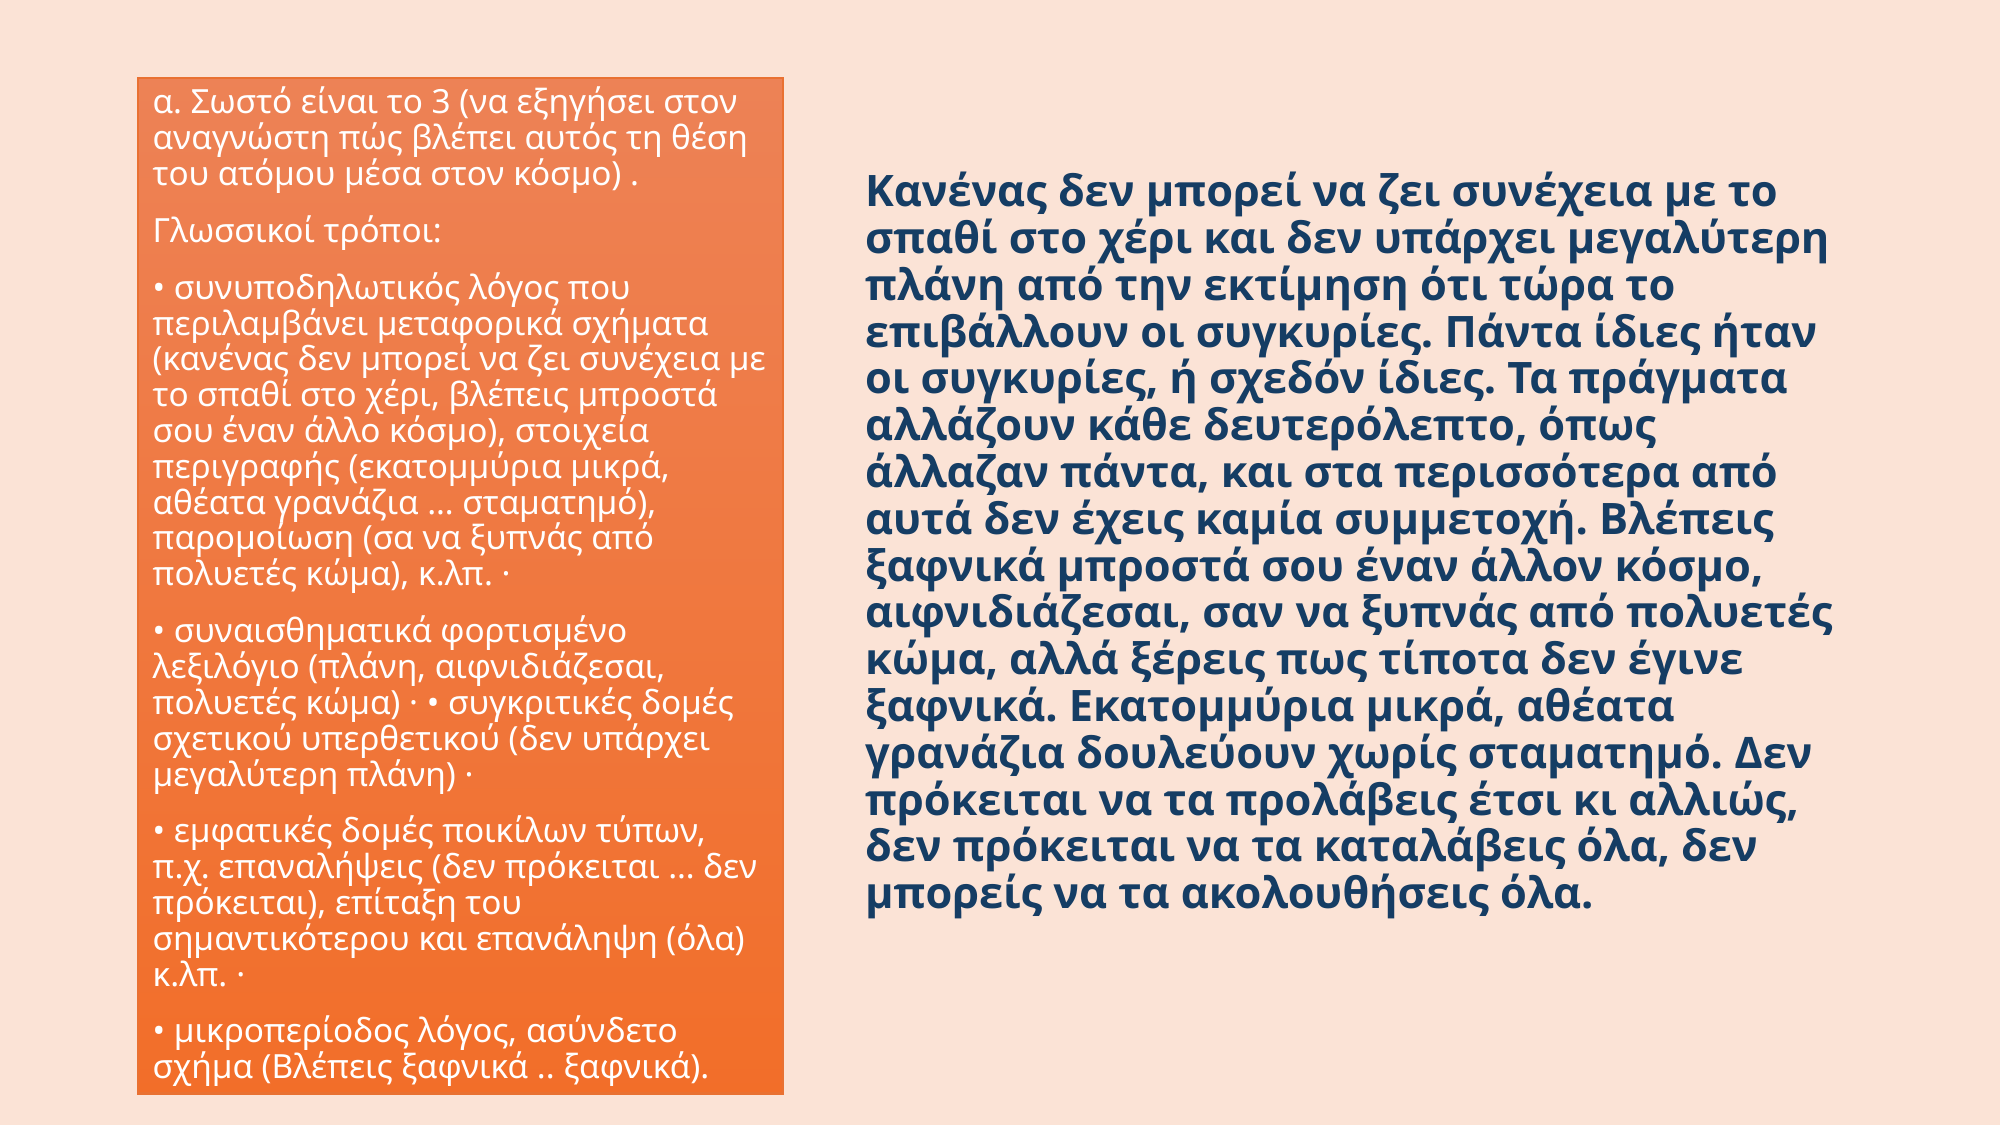

α. Σωστό είναι το 3 (να εξηγήσει στον αναγνώστη πώς βλέπει αυτός τη θέση του ατόμου μέσα στον κόσμο) .
Γλωσσικοί τρόποι:
• συνυποδηλωτικός λόγος που περιλαμβάνει μεταφορικά σχήματα (κανένας δεν μπορεί να ζει συνέχεια με το σπαθί στο χέρι, βλέπεις μπροστά σου έναν άλλο κόσμο), στοιχεία περιγραφής (εκατομμύρια μικρά, αθέατα γρανάζια … σταματημό), παρομοίωση (σα να ξυπνάς από πολυετές κώμα), κ.λπ. ·
• συναισθηματικά φορτισμένο λεξιλόγιο (πλάνη, αιφνιδιάζεσαι, πολυετές κώμα) · • συγκριτικές δομές σχετικού υπερθετικού (δεν υπάρχει μεγαλύτερη πλάνη) ·
• εμφατικές δομές ποικίλων τύπων, π.χ. επαναλήψεις (δεν πρόκειται … δεν πρόκειται), επίταξη του σημαντικότερου και επανάληψη (όλα) κ.λπ. ·
• μικροπερίοδος λόγος, ασύνδετο σχήμα (Βλέπεις ξαφνικά .. ξαφνικά).
# Κανένας δεν μπορεί να ζει συνέχεια με το σπαθί στο χέρι και δεν υπάρχει μεγαλύτερη πλάνη από την εκτίμηση ότι τώρα το επιβάλλουν οι συγκυρίες. Πάντα ίδιες ήταν οι συγκυρίες, ή σχεδόν ίδιες. Τα πράγματα αλλάζουν κάθε δευτερόλεπτο, όπως άλλαζαν πάντα, και στα περισσότερα από αυτά δεν έχεις καμία συμμετοχή. Βλέπεις ξαφνικά μπροστά σου έναν άλλον κόσμο, αιφνιδιάζεσαι, σαν να ξυπνάς από πολυετές κώμα, αλλά ξέρεις πως τίποτα δεν έγινε ξαφνικά. Εκατομμύρια μικρά, αθέατα γρανάζια δουλεύουν χωρίς σταματημό. Δεν πρόκειται να τα προλάβεις έτσι κι αλλιώς, δεν πρόκειται να τα καταλάβεις όλα, δεν μπορείς να τα ακολουθήσεις όλα.